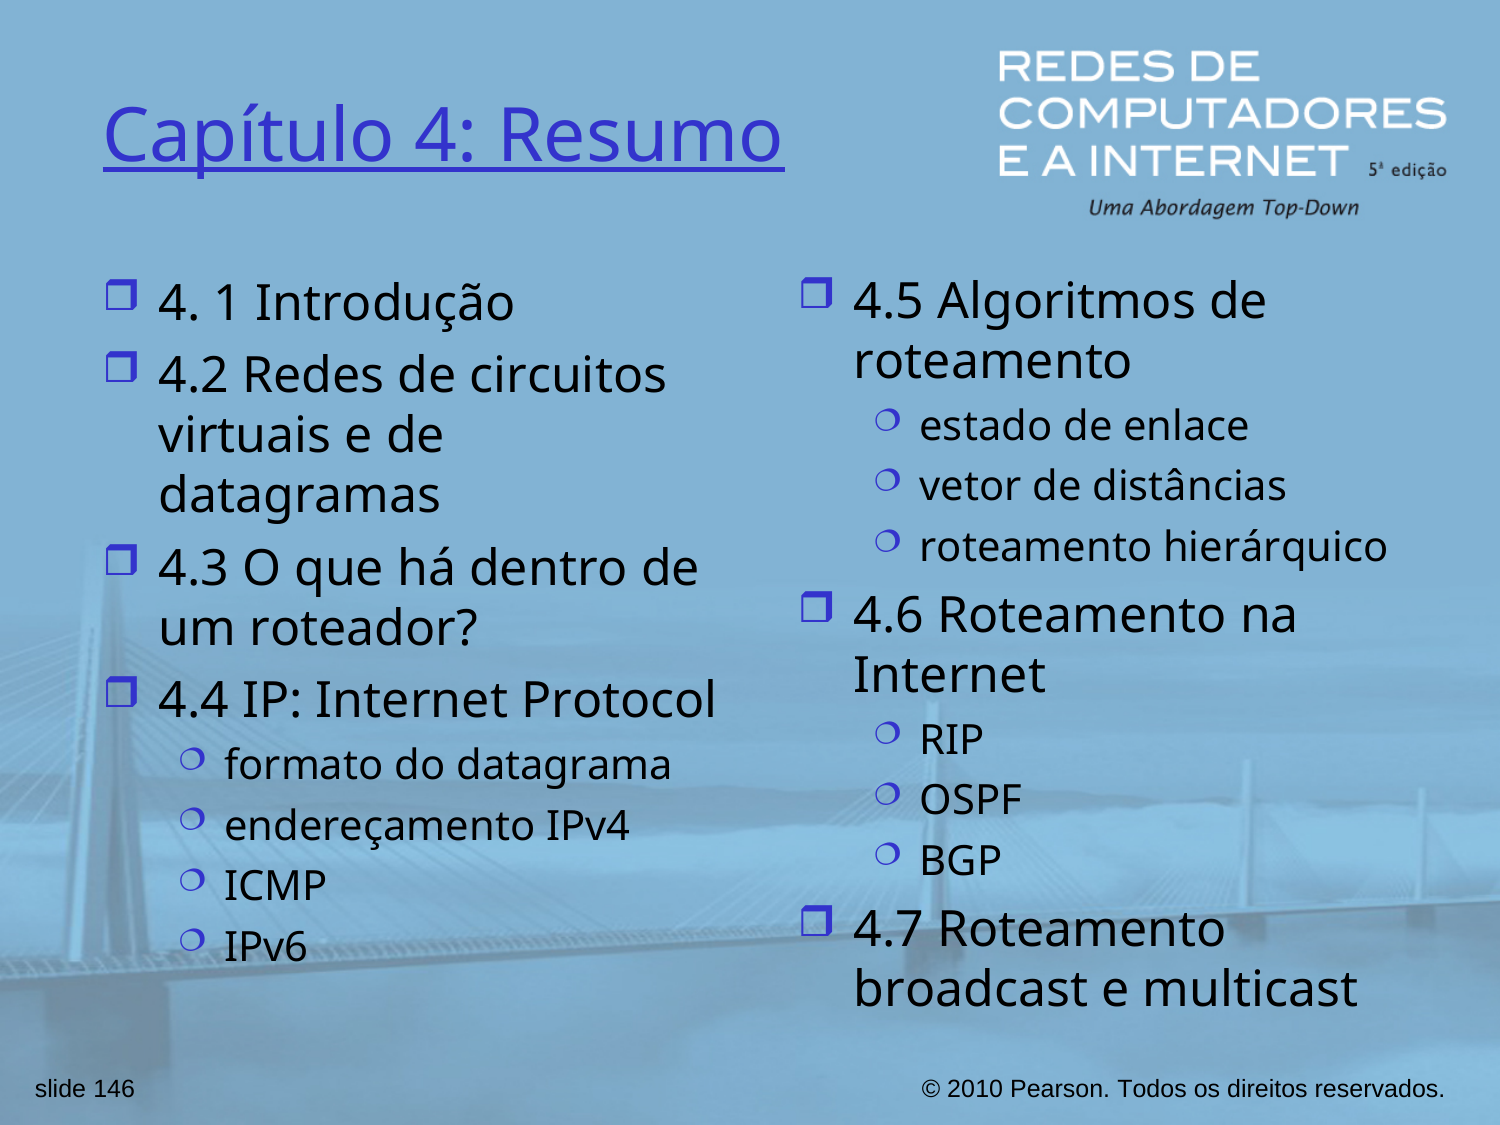

# Capítulo 4: Resumo
4.5 Algoritmos de roteamento
estado de enlace
vetor de distâncias
roteamento hierárquico
4.6 Roteamento na Internet
RIP
OSPF
BGP
4.7 Roteamento broadcast e multicast
4. 1 Introdução
4.2 Redes de circuitos virtuais e de datagramas
4.3 O que há dentro de um roteador?
4.4 IP: Internet Protocol
formato do datagrama
endereçamento IPv4
ICMP
IPv6